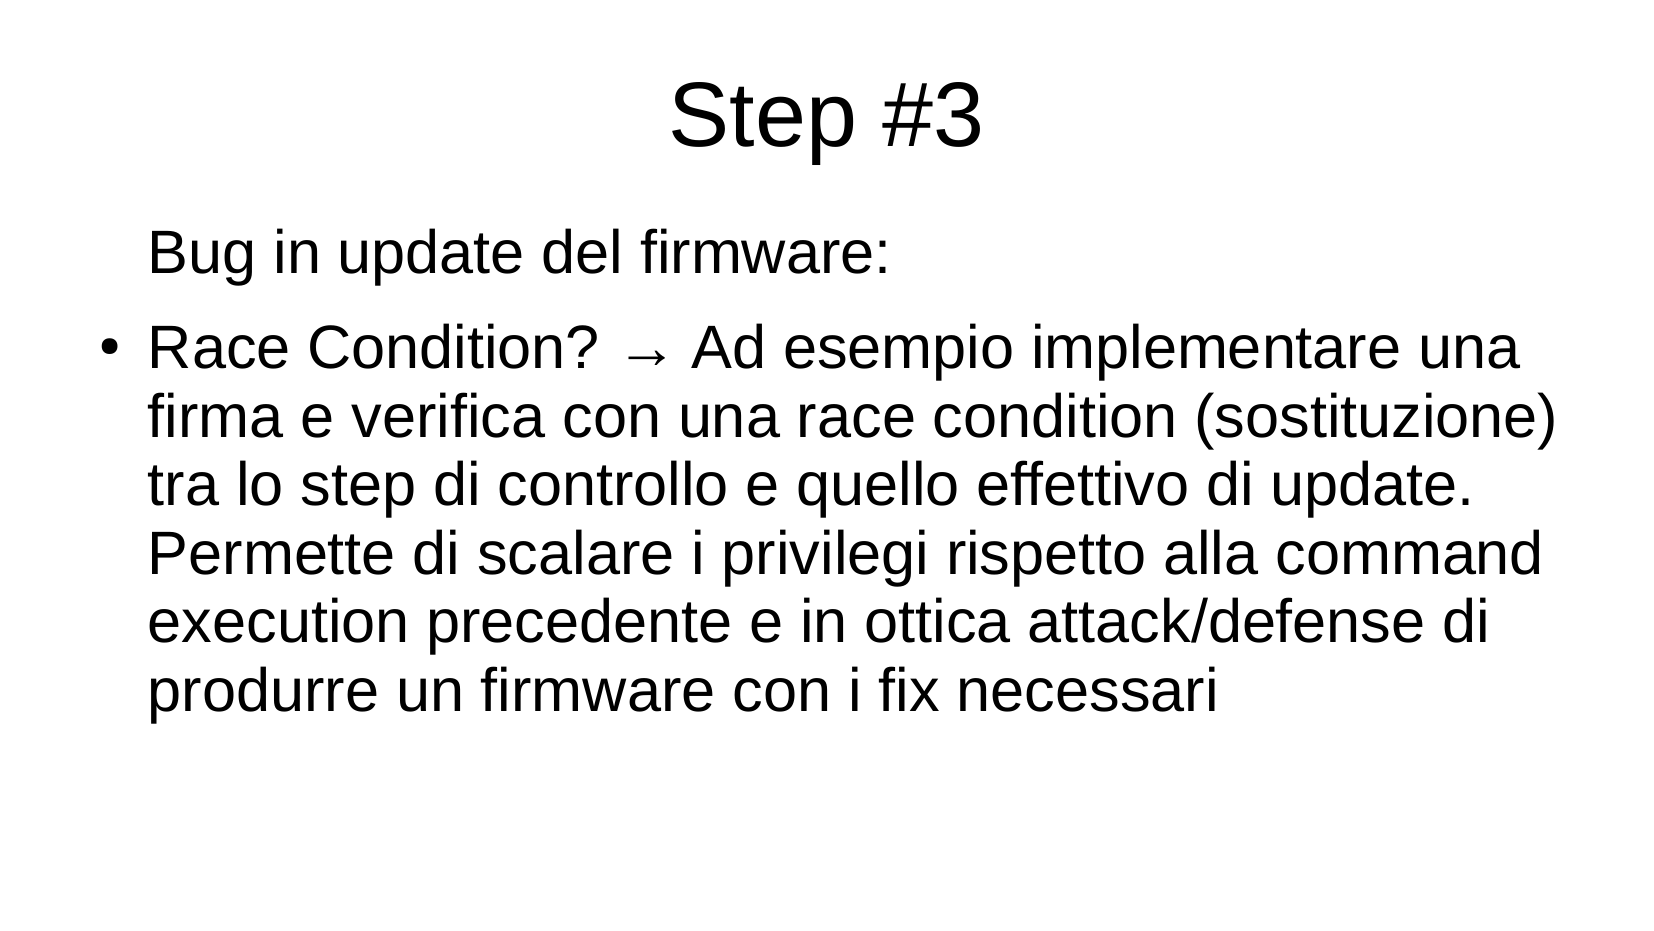

# Step #3
Bug in update del firmware:
Race Condition? → Ad esempio implementare una firma e verifica con una race condition (sostituzione) tra lo step di controllo e quello effettivo di update. Permette di scalare i privilegi rispetto alla command execution precedente e in ottica attack/defense di produrre un firmware con i fix necessari